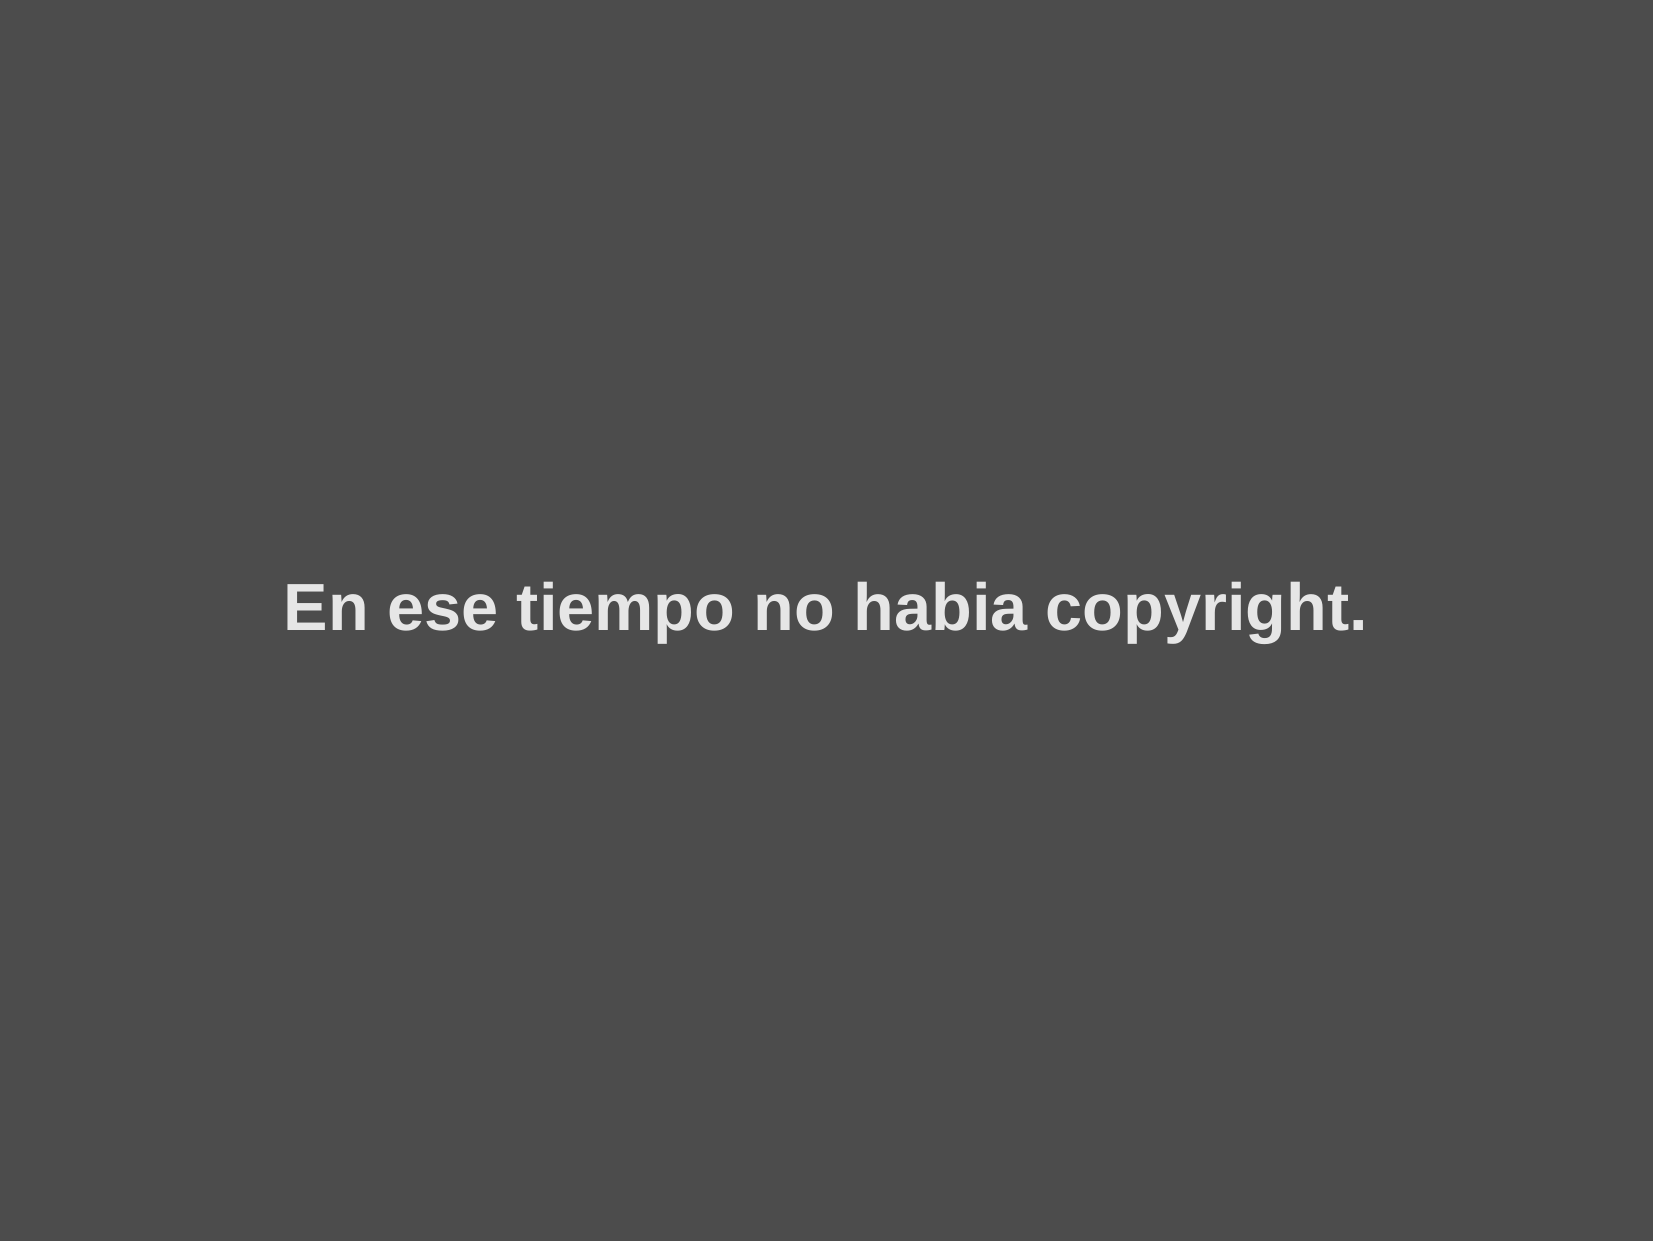

# En ese tiempo no habia copyright.